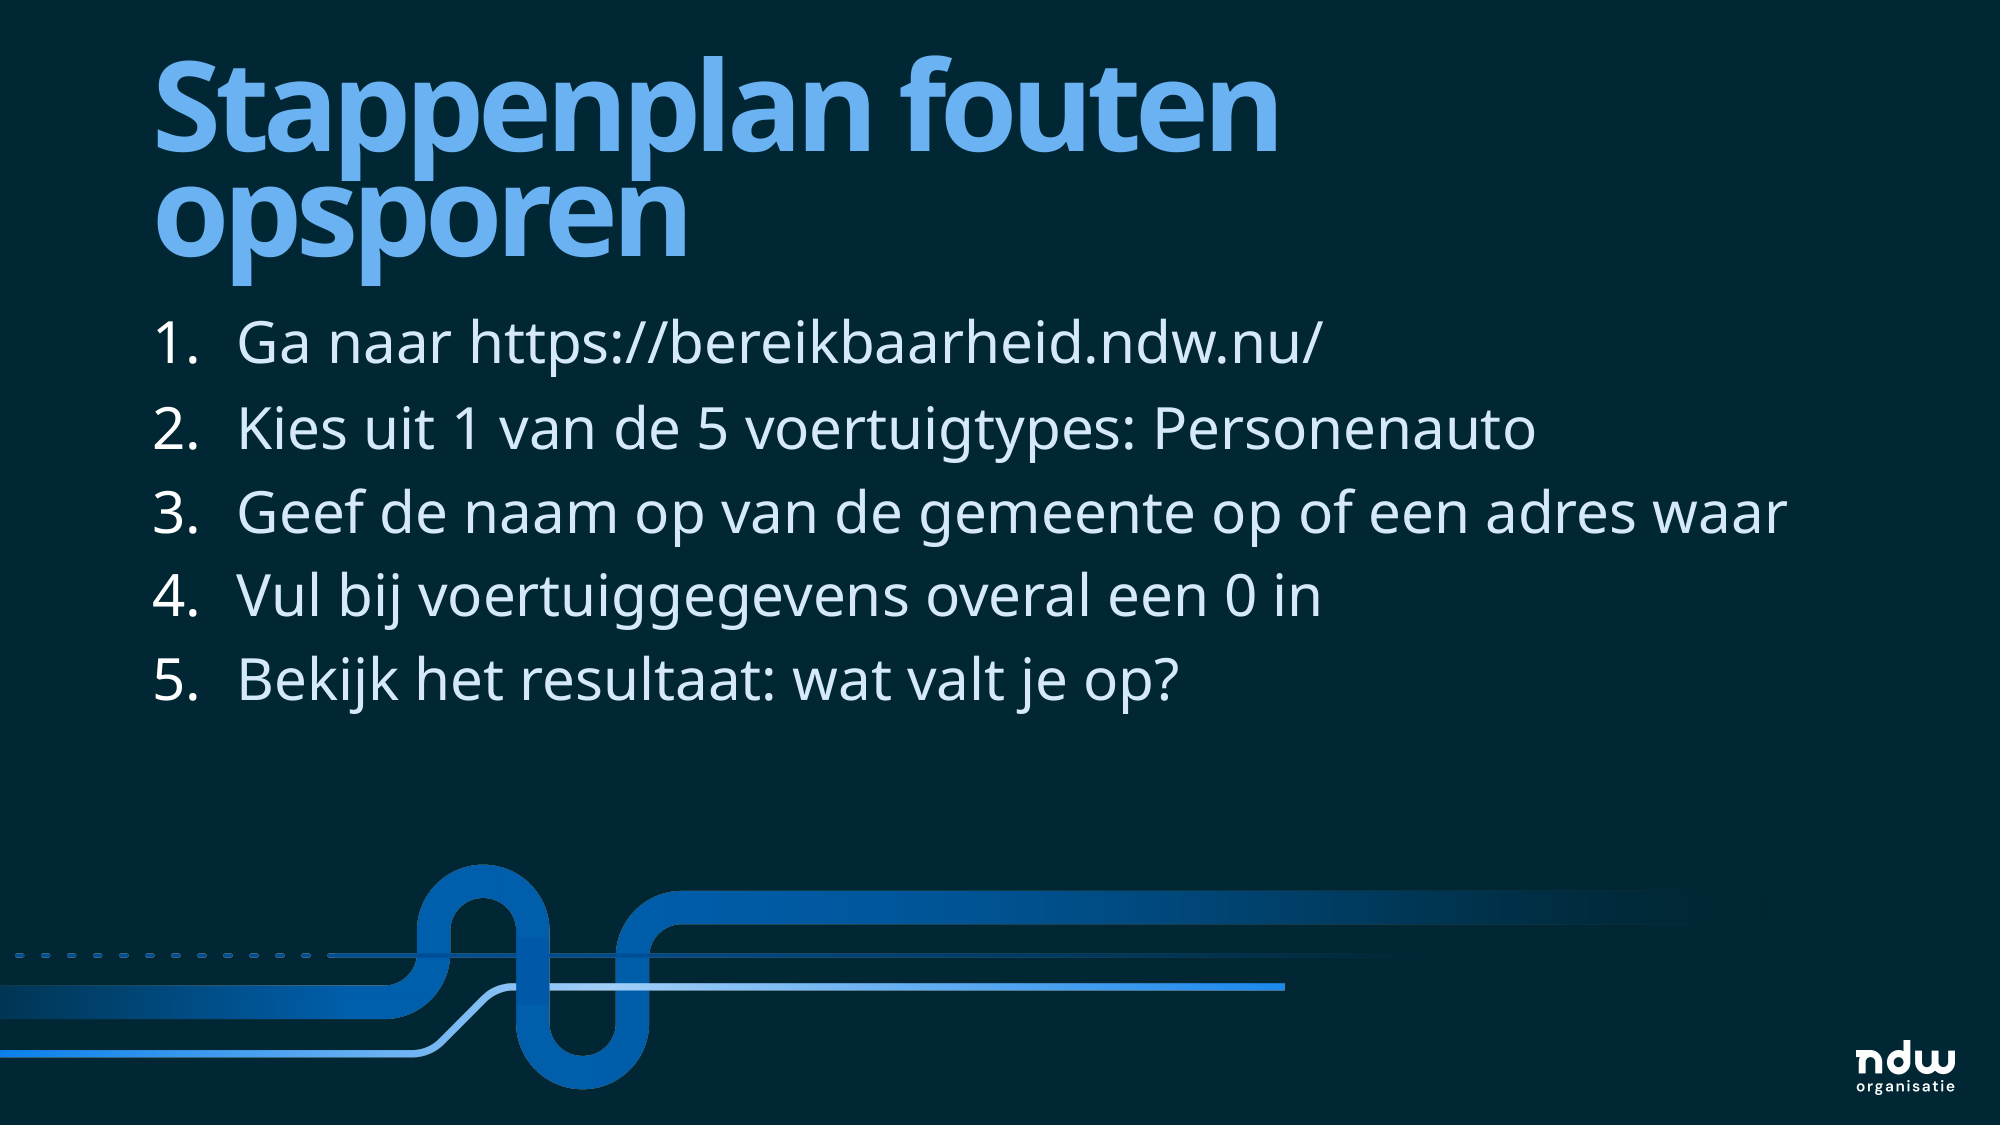

# Stappenplan fouten opsporen
Ga naar https://bereikbaarheid.ndw.nu/
Kies uit 1 van de 5 voertuigtypes: Personenauto
Geef de naam op van de gemeente op of een adres waar
Vul bij voertuiggegevens overal een 0 in
Bekijk het resultaat: wat valt je op?